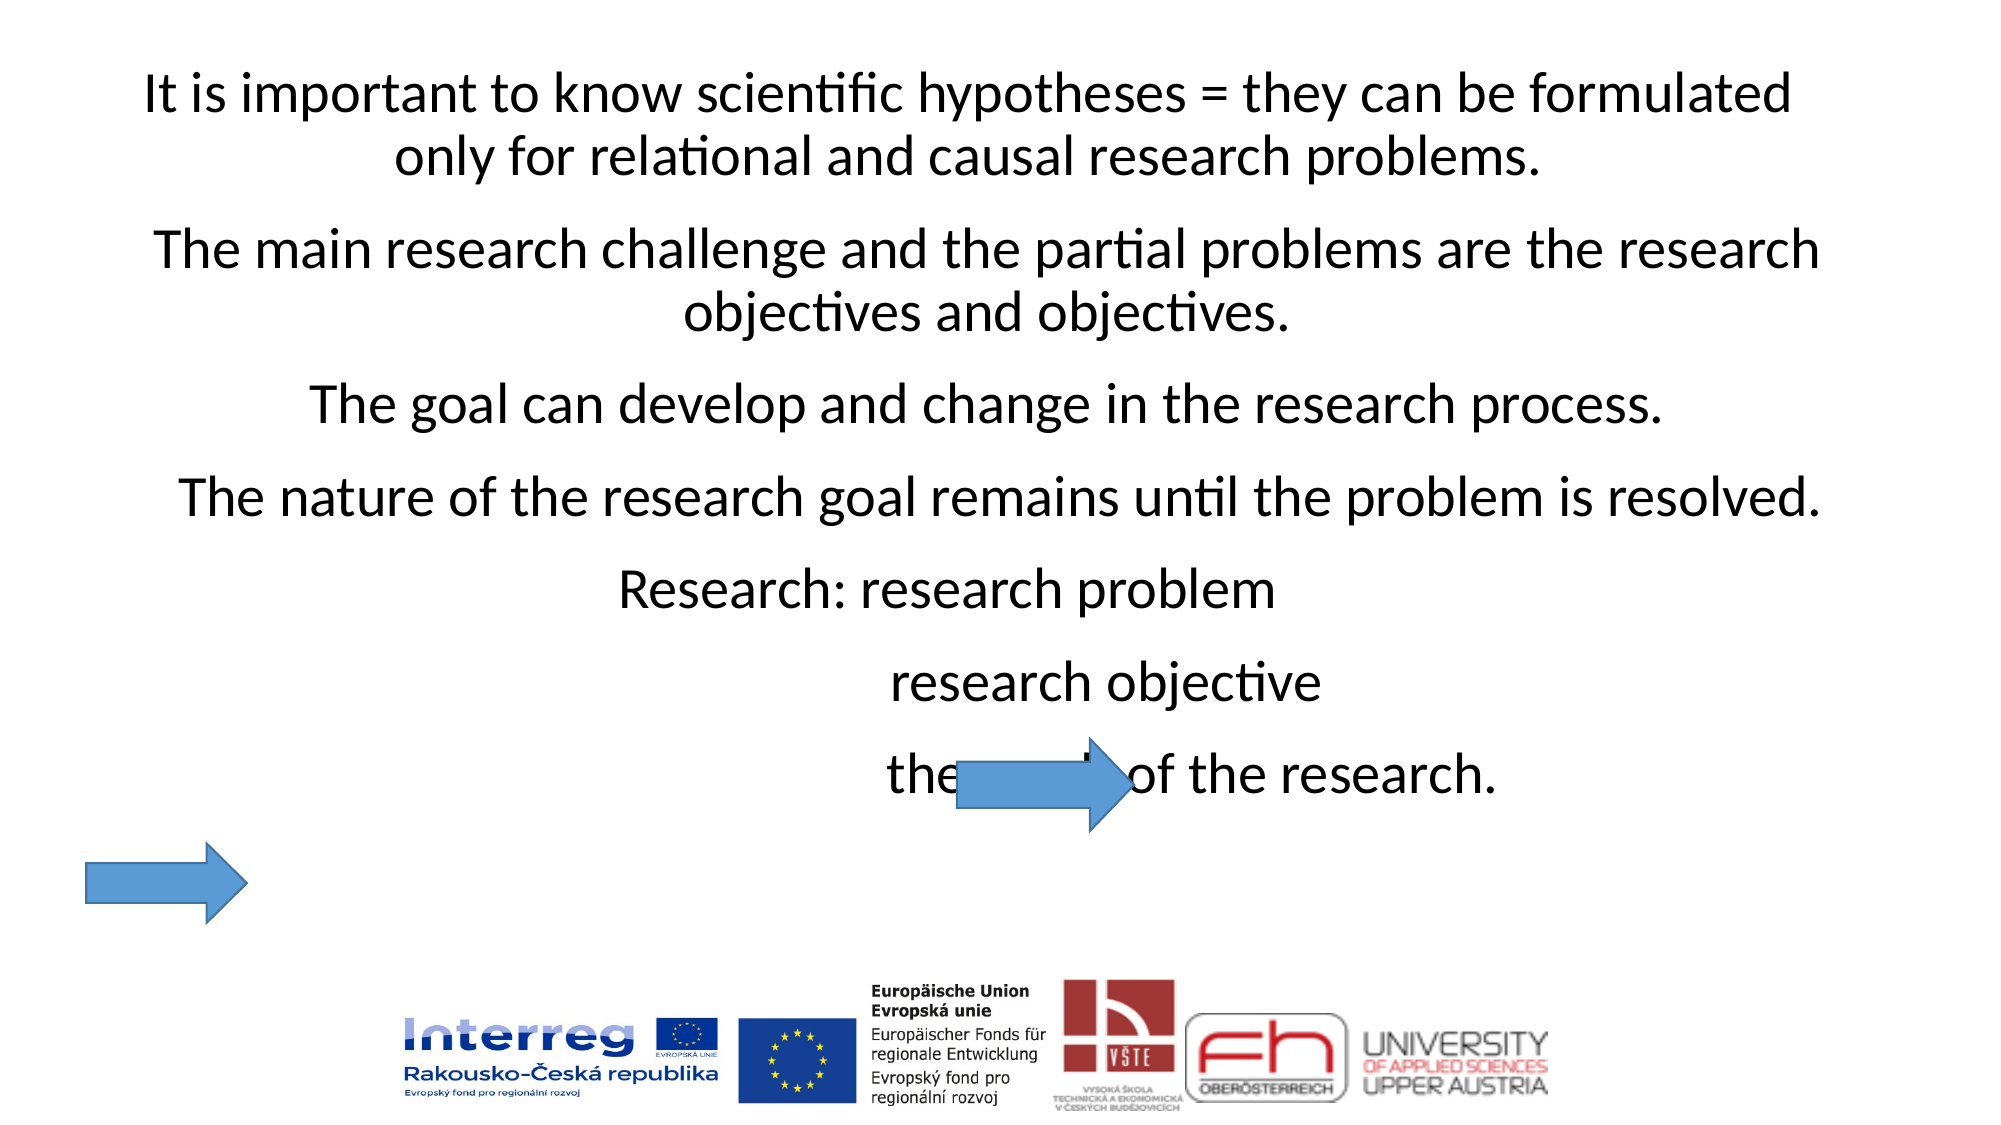

# It is important to know scientific hypotheses = they can be formulated only for relational and causal research problems.
The main research challenge and the partial problems are the research objectives and objectives.
The goal can develop and change in the research process.
  The nature of the research goal remains until the problem is resolved.
Research: research problem
 research objective
          the result of the research.